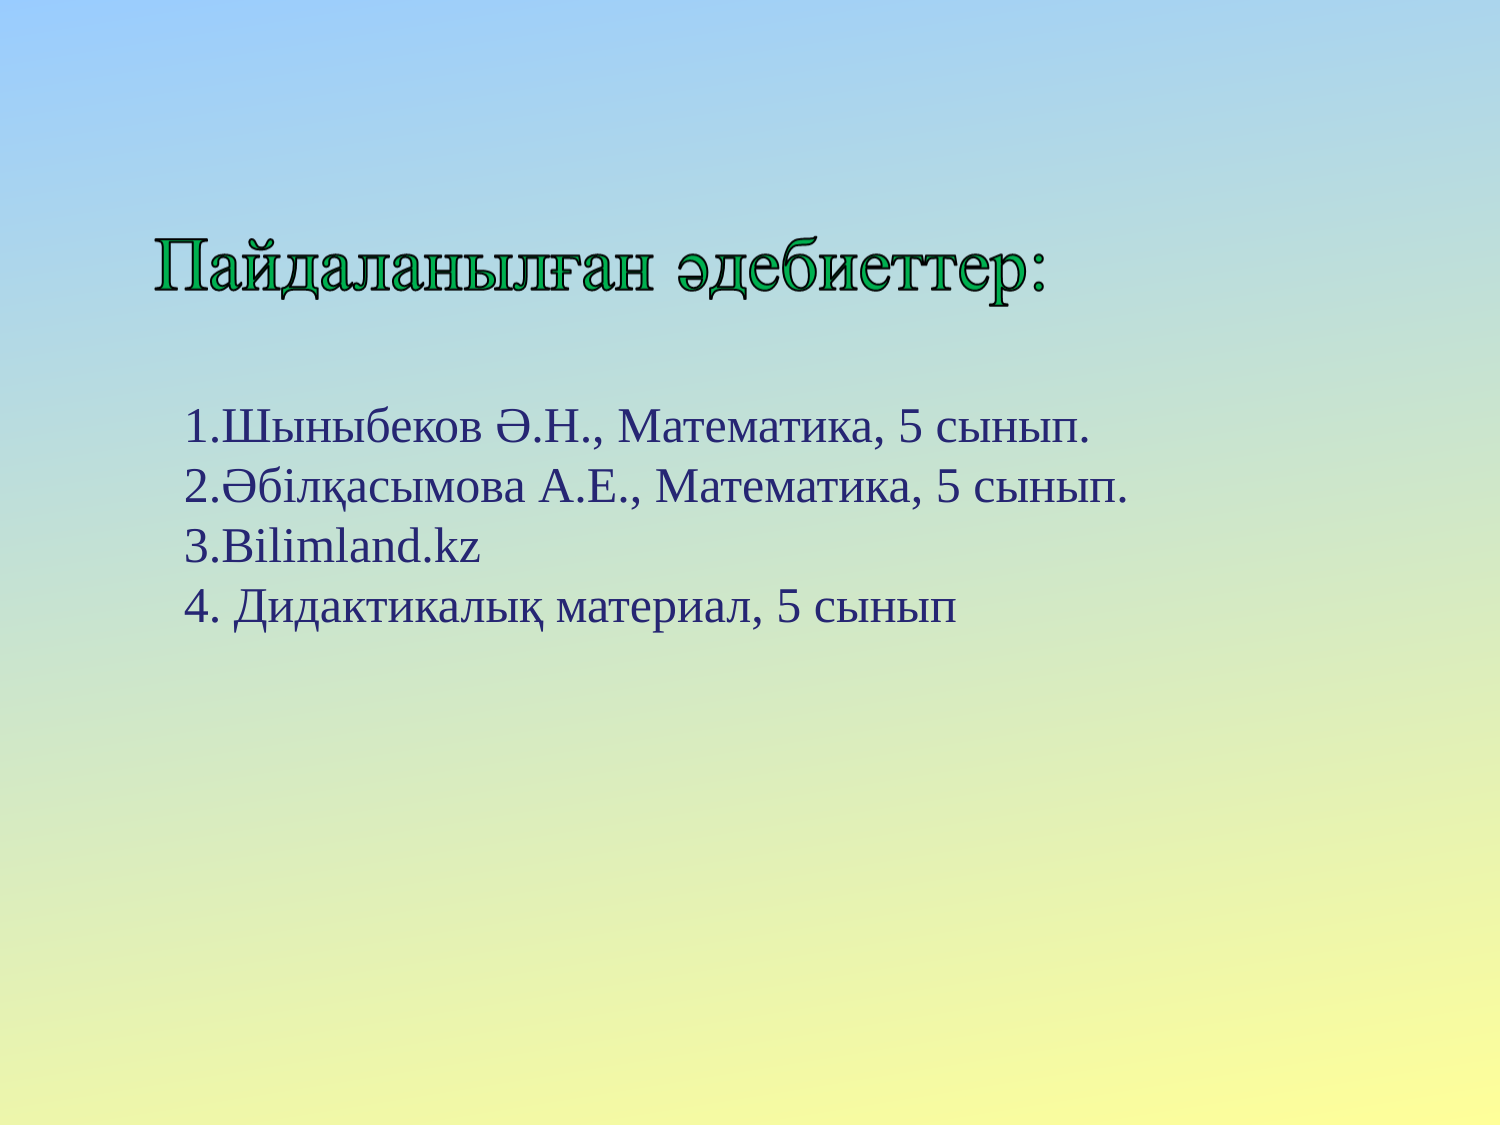

Шыныбеков Ә.Н., Математика, 5 cынып.
Әбілқасымова А.Е., Математика, 5 сынып.
Bilimland.kz
4. Дидактикалық материал, 5 сынып